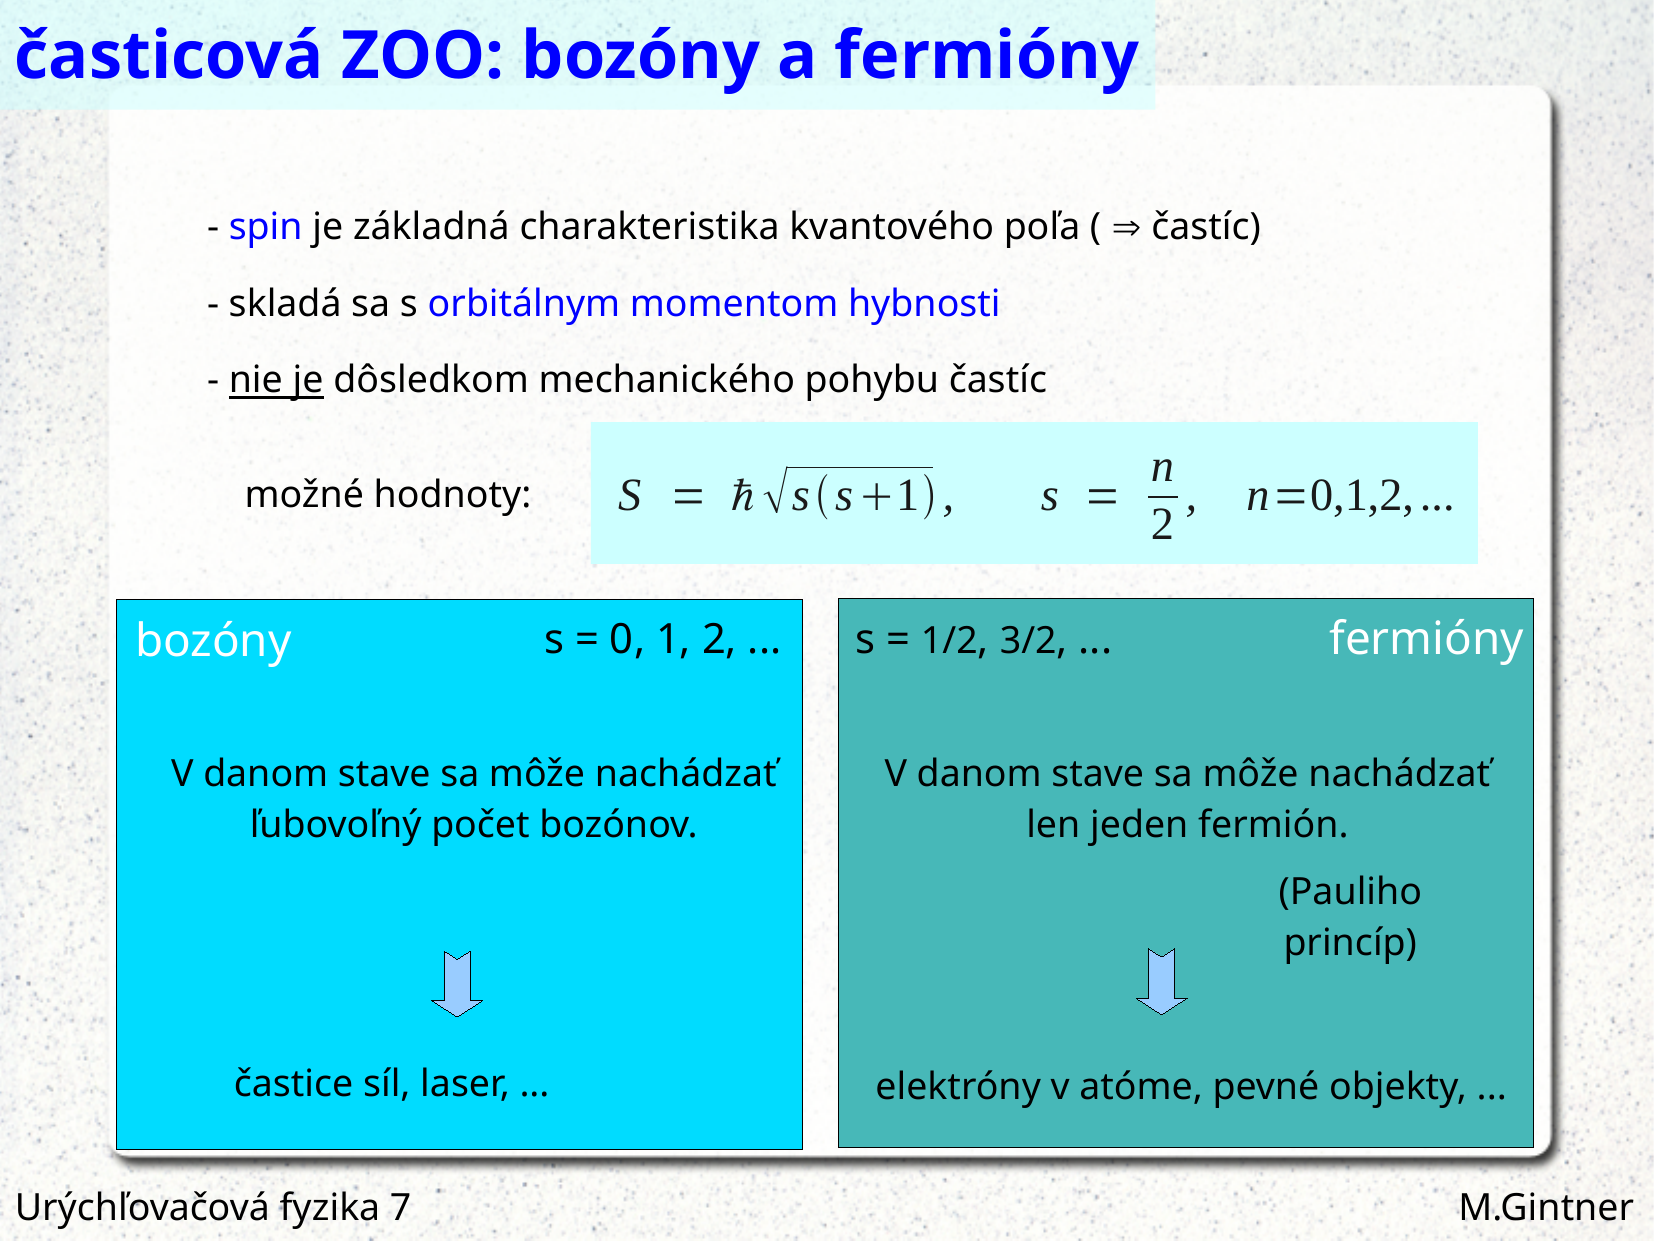

časticová ZOO: bozóny a fermióny
- spin je základná charakteristika kvantového poľa ( Þ častíc)
- skladá sa s orbitálnym momentom hybnosti
- nie je dôsledkom mechanického pohybu častíc
možné hodnoty:
fermióny
s = 1/2, 3/2, ...
V danom stave sa môže nachádzať
len jeden fermión.
(Pauliho princíp)
elektróny v atóme, pevné objekty, ...
bozóny
s = 0, 1, 2, ...
V danom stave sa môže nachádzať
ľubovoľný počet bozónov.
častice síl, laser, ...
Urýchľovačová fyzika 7
M.Gintner